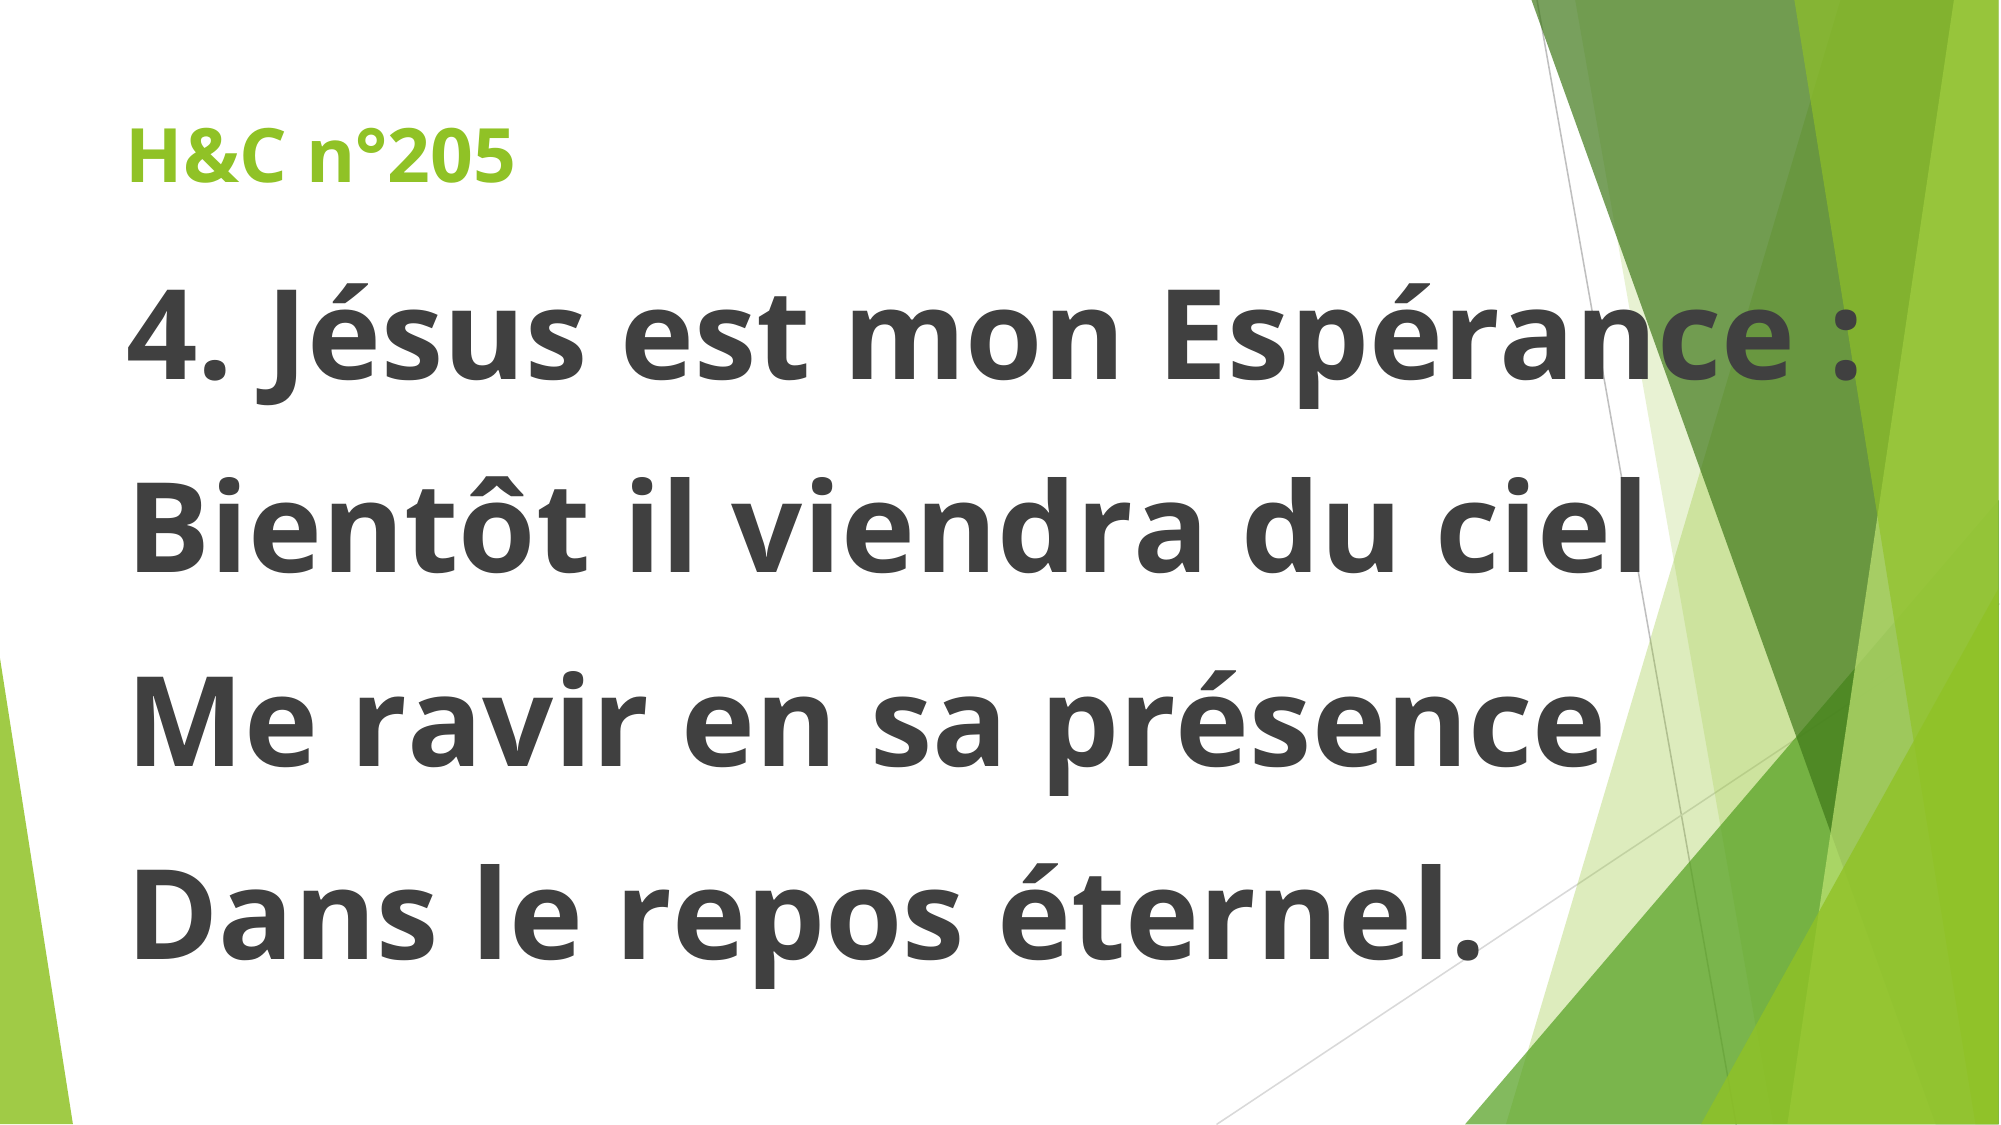

H&C n°205
4. Jésus est mon Espérance :
Bientôt il viendra du ciel
Me ravir en sa présence
Dans le repos éternel.